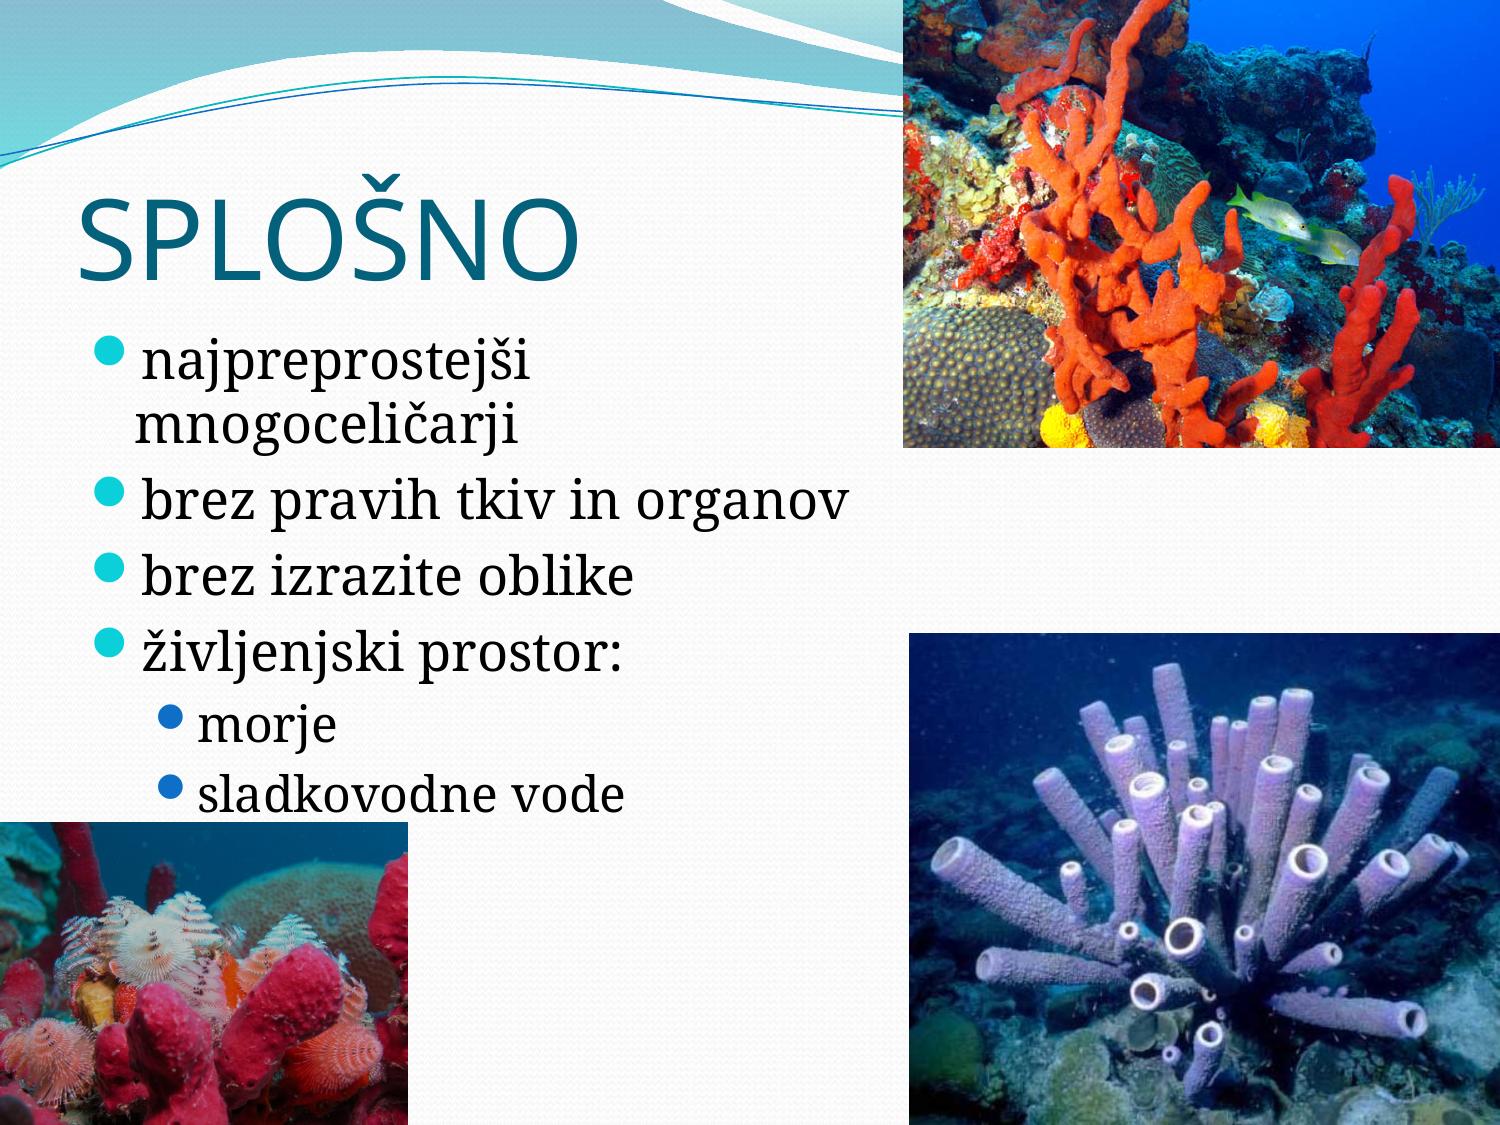

# SPLOŠNO
najpreprostejši mnogoceličarji
brez pravih tkiv in organov
brez izrazite oblike
življenjski prostor:
morje
sladkovodne vode